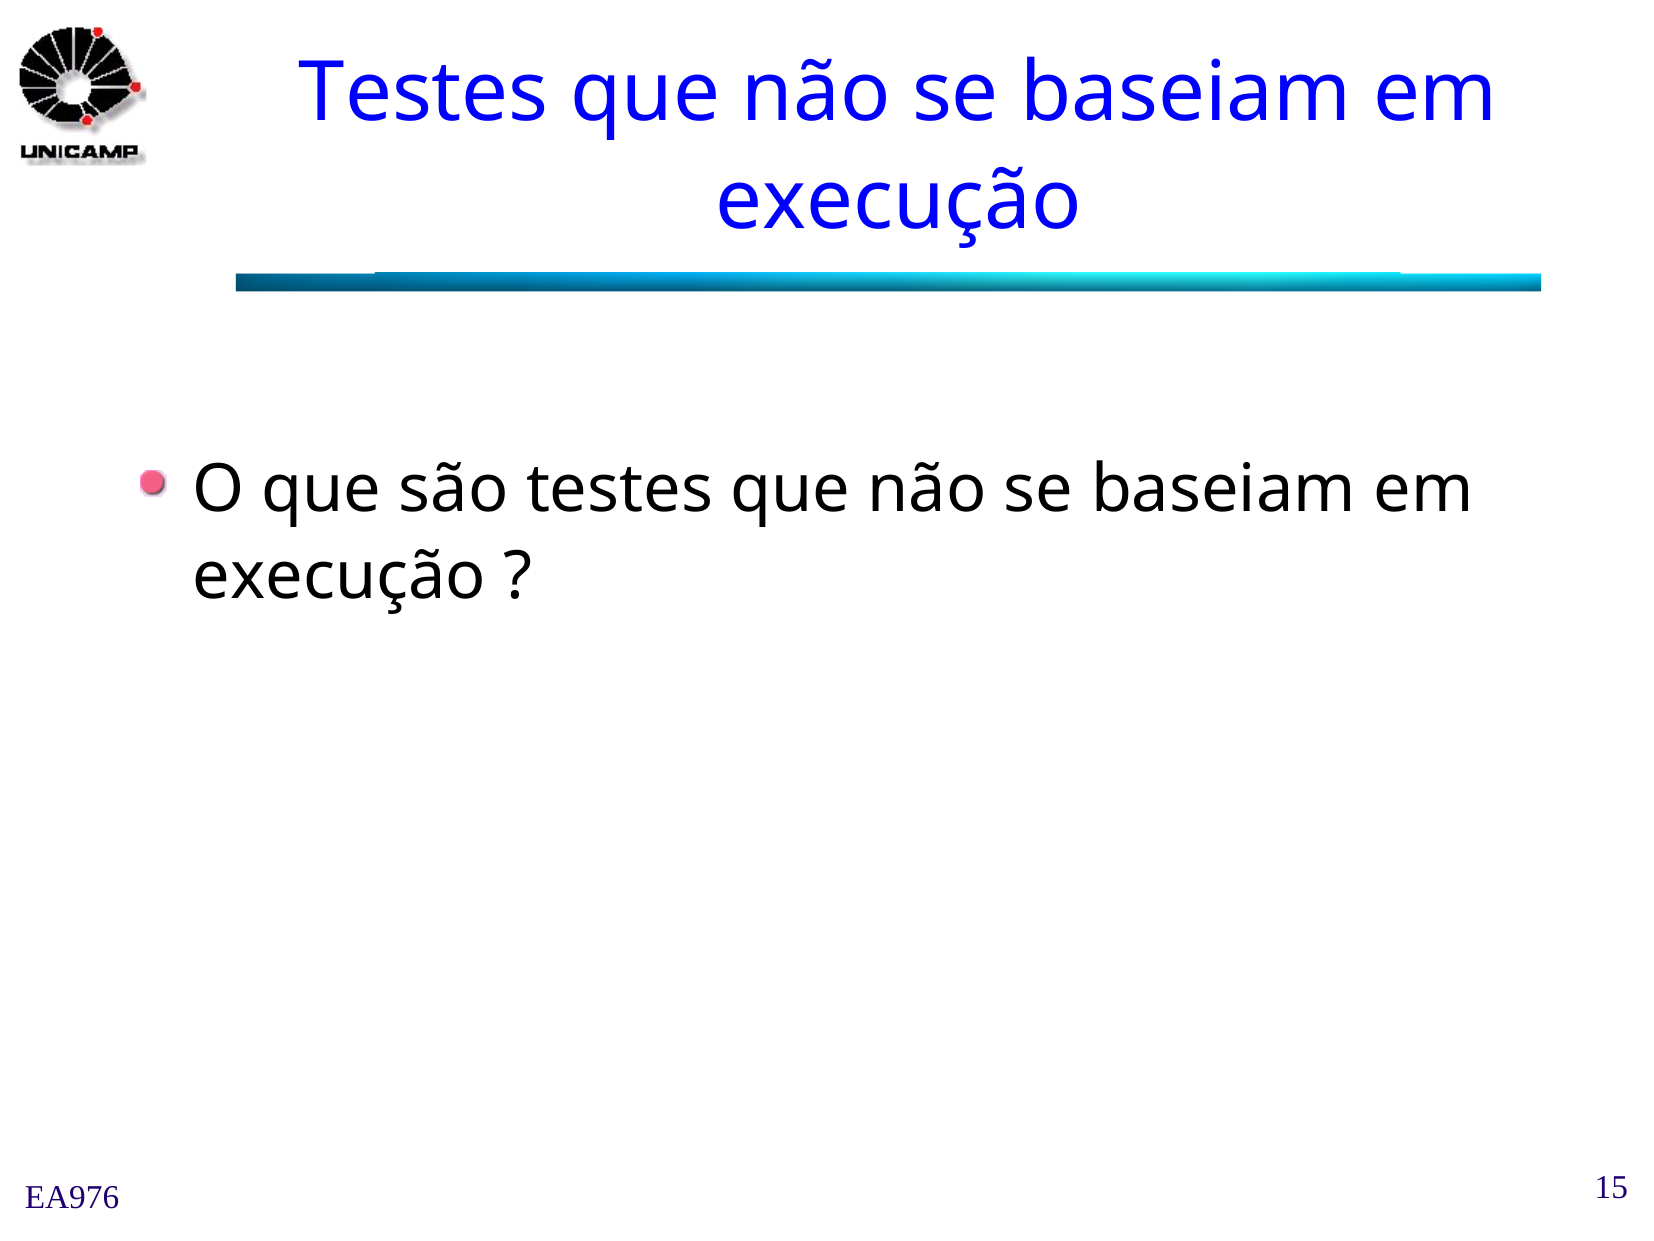

# Testes que não se baseiam em execução
O que são testes que não se baseiam em execução ?
15